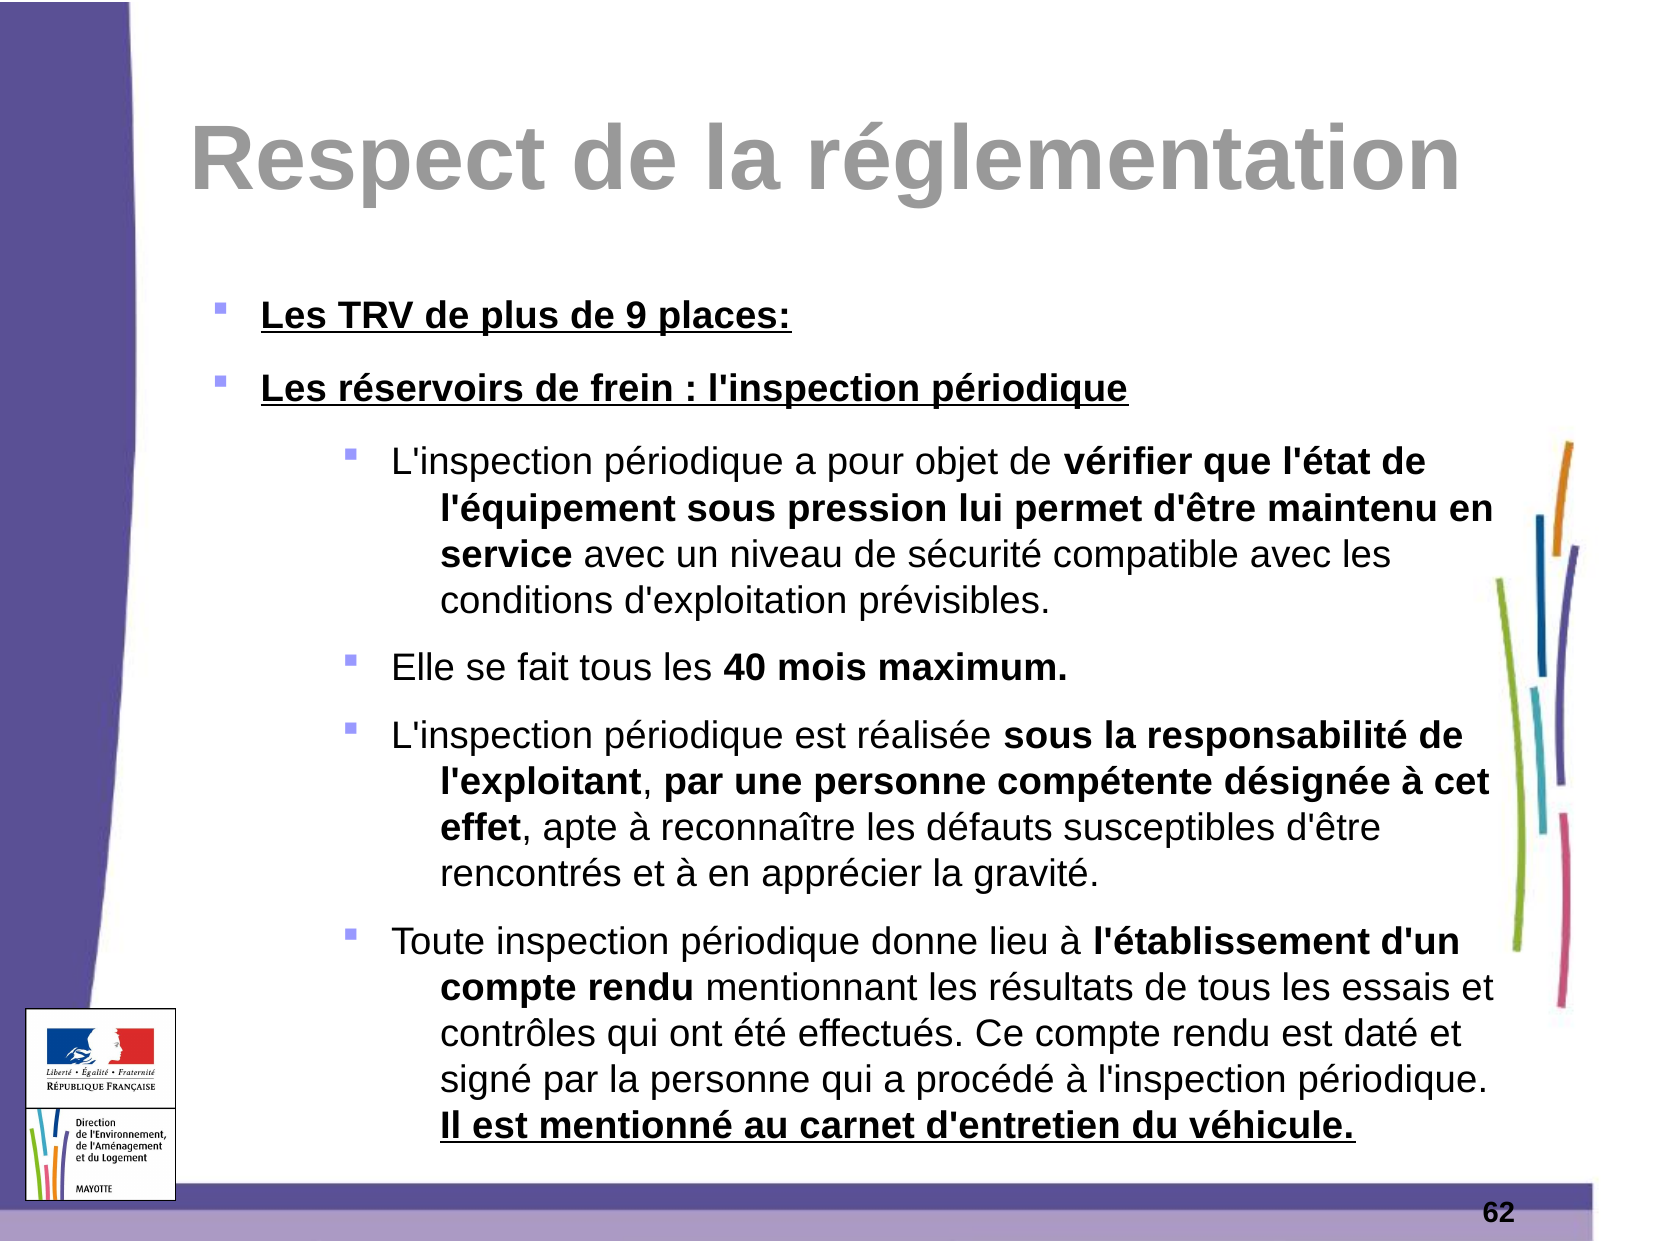

# Respect de la réglementation
Les TRV de plus de 9 places:
Les réservoirs de frein : l'inspection périodique
L'inspection périodique a pour objet de vérifier que l'état de l'équipement sous pression lui permet d'être maintenu en service avec un niveau de sécurité compatible avec les conditions d'exploitation prévisibles.
Elle se fait tous les 40 mois maximum.
L'inspection périodique est réalisée sous la responsabilité de l'exploitant, par une personne compétente désignée à cet effet, apte à reconnaître les défauts susceptibles d'être rencontrés et à en apprécier la gravité.
Toute inspection périodique donne lieu à l'établissement d'un compte rendu mentionnant les résultats de tous les essais et contrôles qui ont été effectués. Ce compte rendu est daté et signé par la personne qui a procédé à l'inspection périodique. Il est mentionné au carnet d'entretien du véhicule.